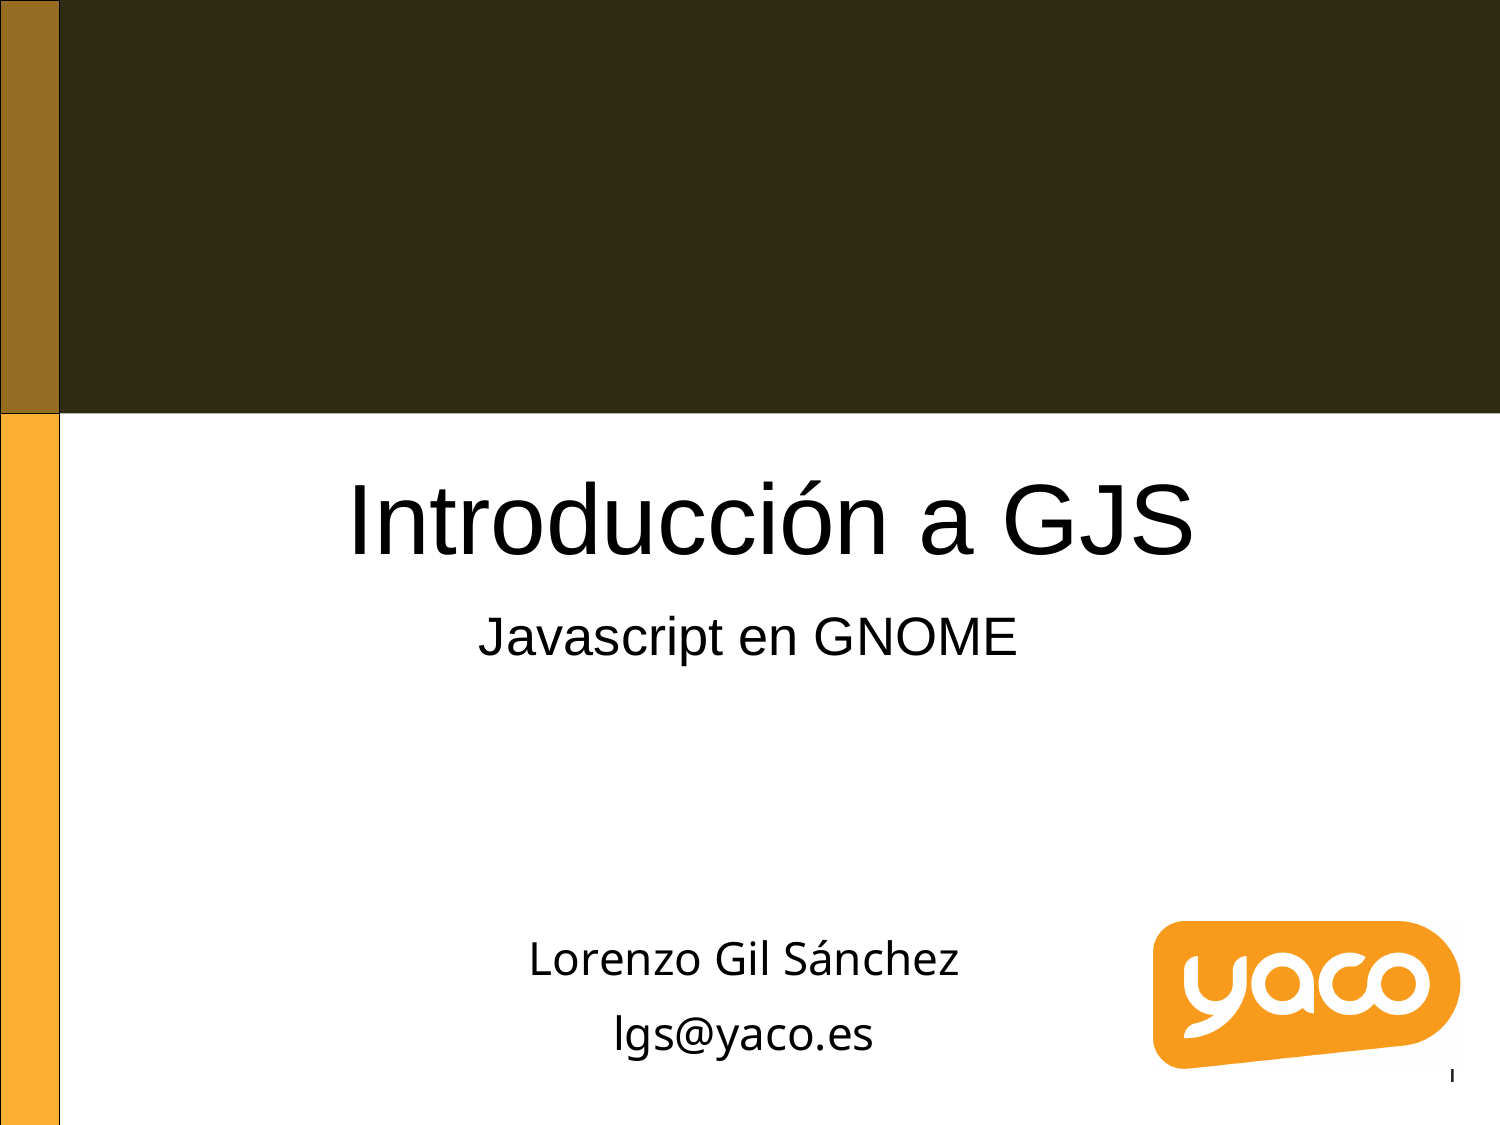

Introducción a GJS
Javascript en GNOME
Lorenzo Gil Sánchez
lgs@yaco.es
1